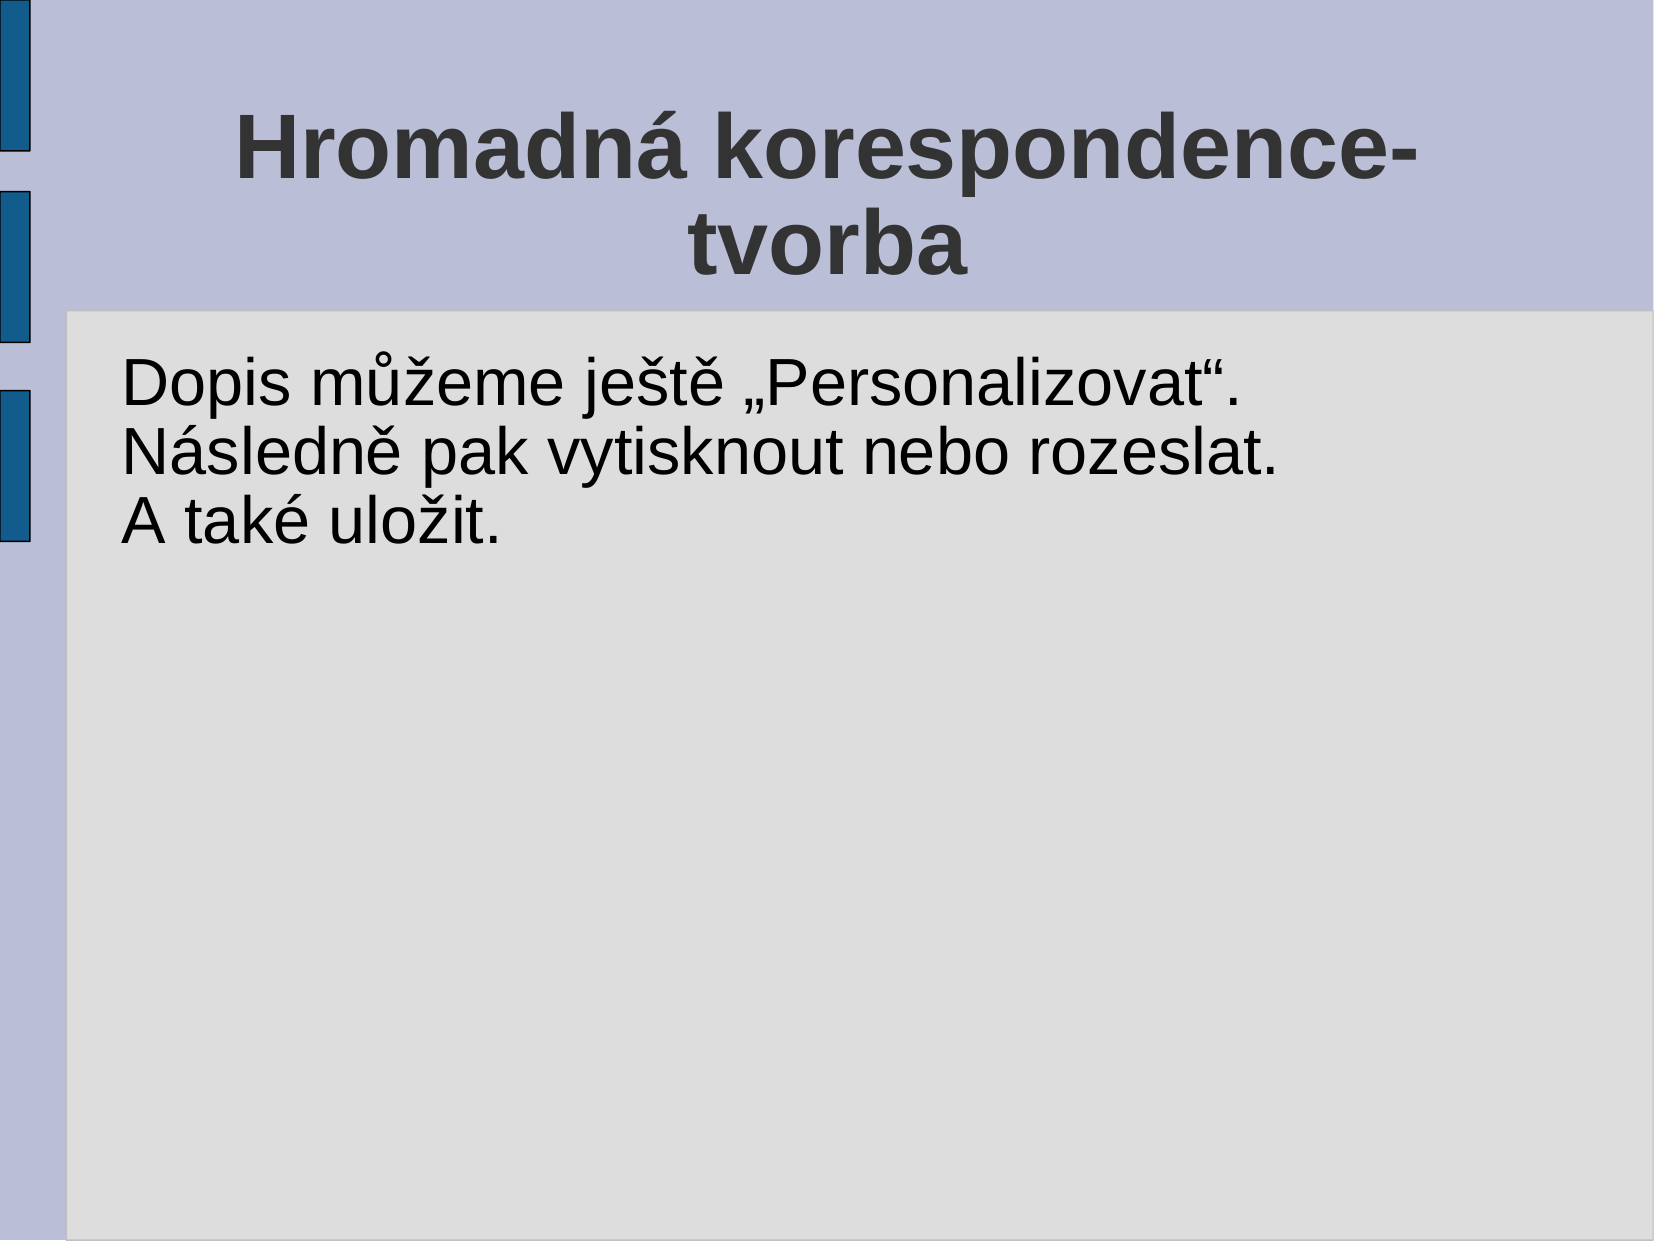

# Hromadná korespondence- tvorba
Dopis můžeme ještě „Personalizovat“.
Následně pak vytisknout nebo rozeslat.
A také uložit.